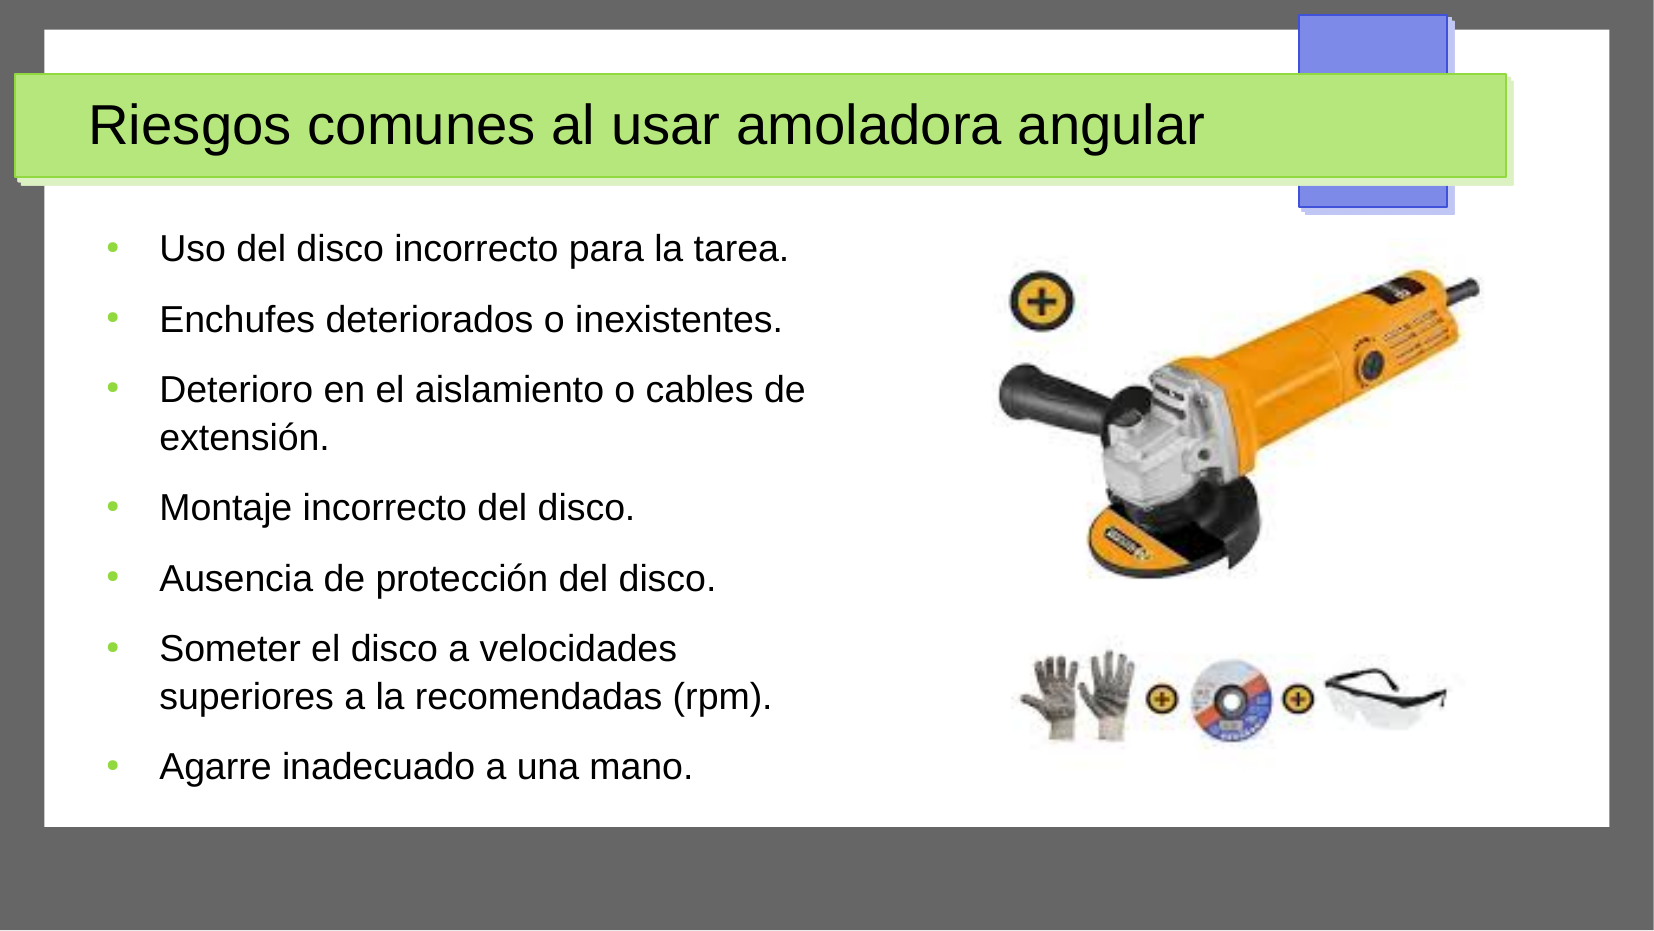

# Riesgos comunes al usar amoladora angular
Uso del disco incorrecto para la tarea.
Enchufes deteriorados o inexistentes.
Deterioro en el aislamiento o cables de extensión.
Montaje incorrecto del disco.
Ausencia de protección del disco.
Someter el disco a velocidades superiores a la recomendadas (rpm).
Agarre inadecuado a una mano.